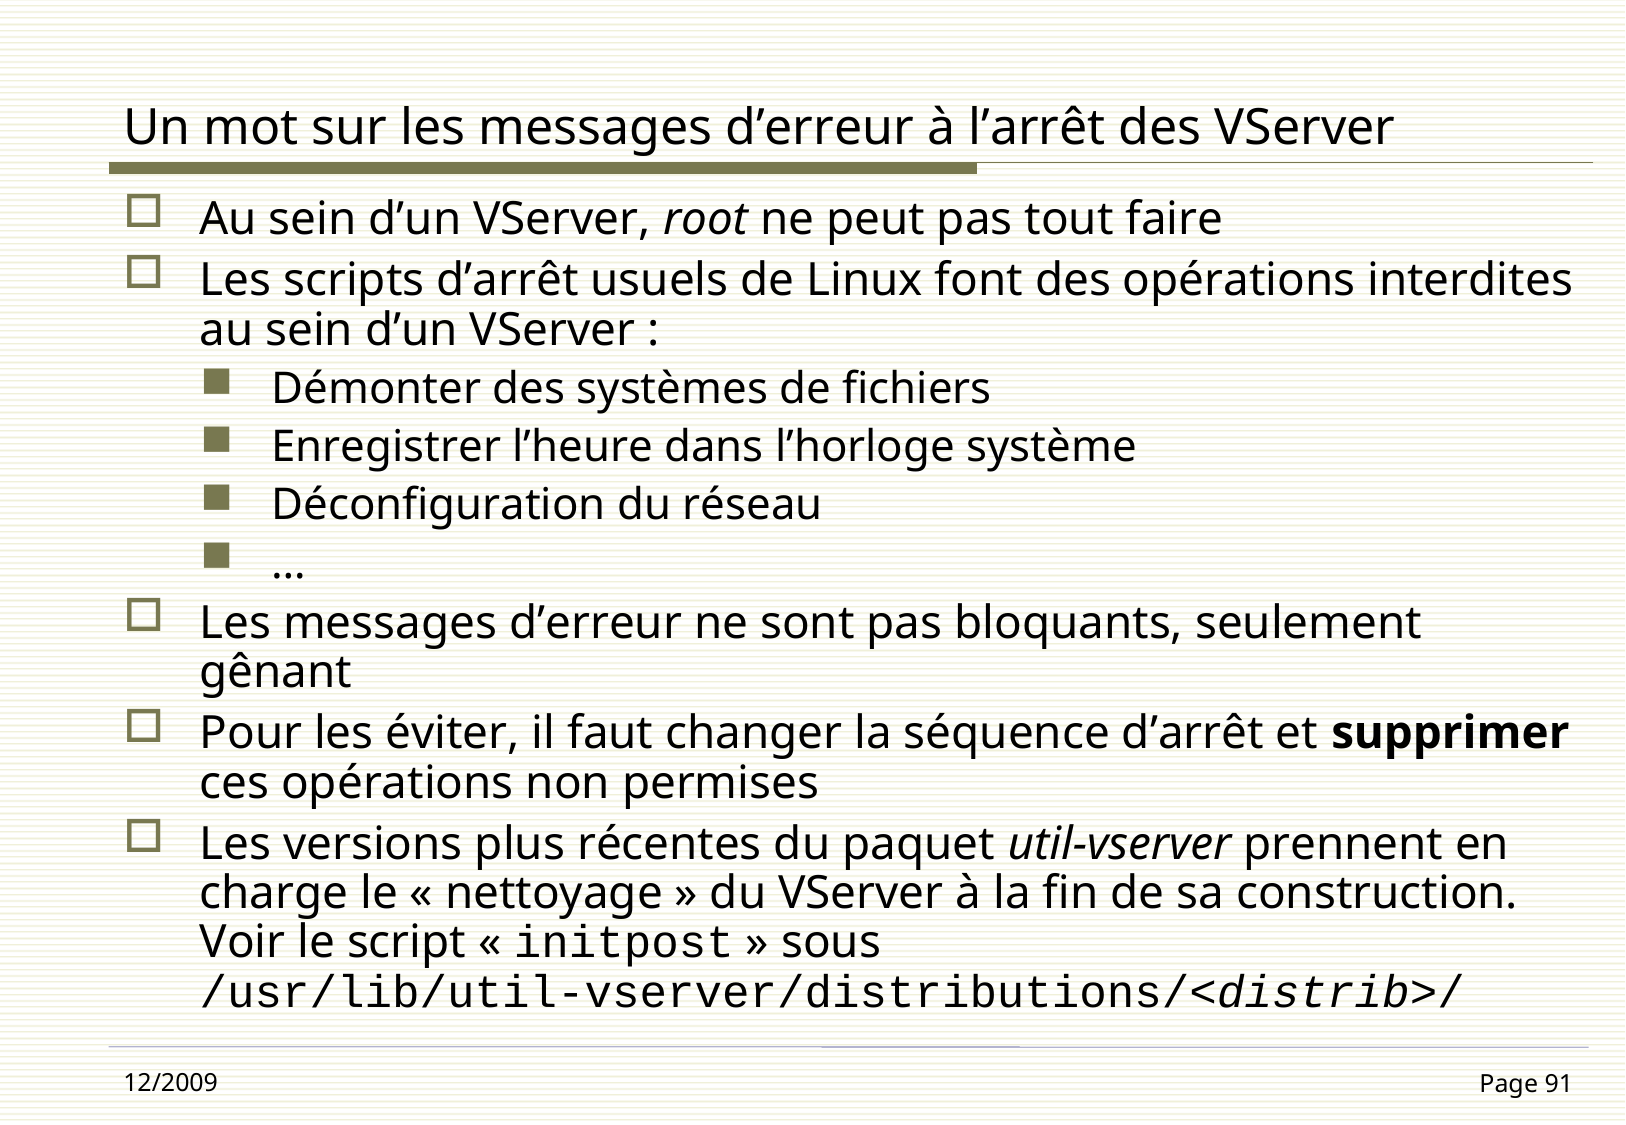

# Un mot sur les messages d’erreur à l’arrêt des VServer
Au sein d’un VServer, root ne peut pas tout faire
Les scripts d’arrêt usuels de Linux font des opérations interdites au sein d’un VServer :
Démonter des systèmes de fichiers
Enregistrer l’heure dans l’horloge système
Déconfiguration du réseau
…
Les messages d’erreur ne sont pas bloquants, seulement gênant
Pour les éviter, il faut changer la séquence d’arrêt et supprimer ces opérations non permises
Les versions plus récentes du paquet util-vserver prennent en charge le « nettoyage » du VServer à la fin de sa construction. Voir le script « initpost » sous /usr/lib/util-vserver/distributions/<distrib>/
91